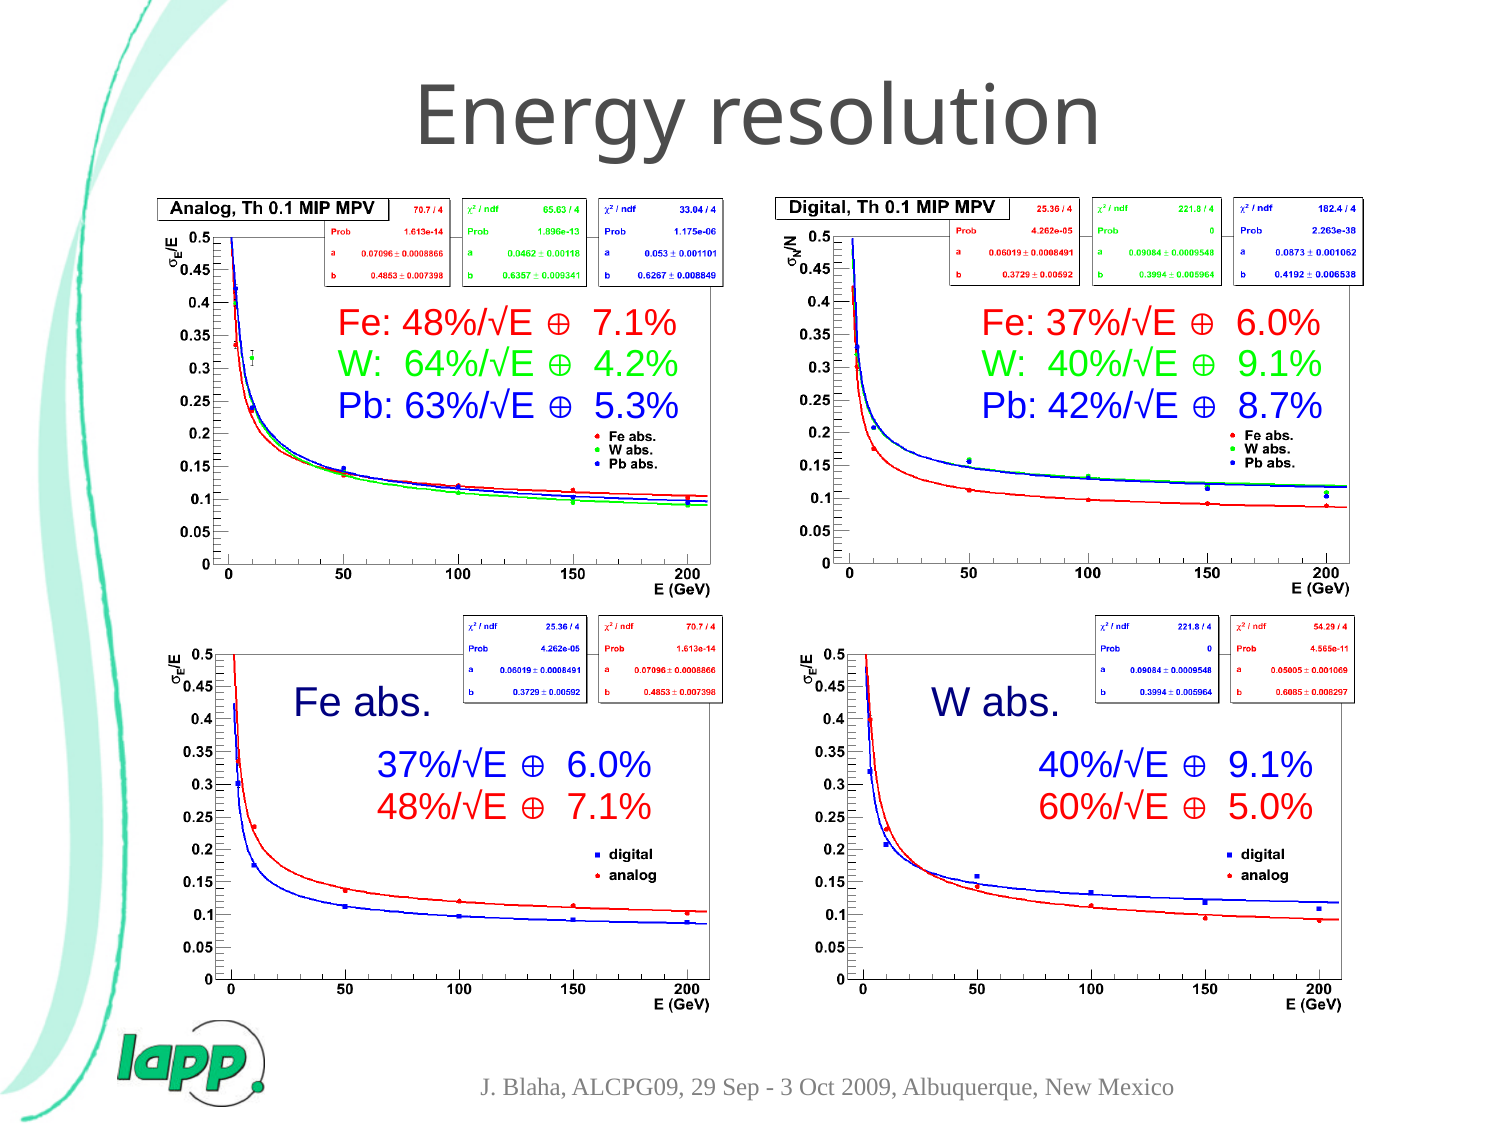

Energy resolution
#
Fe: 48%/√E ⊕ 7.1%
W: 64%/√E ⊕ 4.2%
Pb: 63%/√E ⊕ 5.3%
Fe: 37%/√E ⊕ 6.0%
W: 40%/√E ⊕ 9.1%
Pb: 42%/√E ⊕ 8.7%
Fe abs.
W abs.
37%/√E ⊕ 6.0%
48%/√E ⊕ 7.1%
40%/√E ⊕ 9.1%
60%/√E ⊕ 5.0%
J. Blaha, ALCPG09, 29 Sep - 3 Oct 2009, Albuquerque, New Mexico